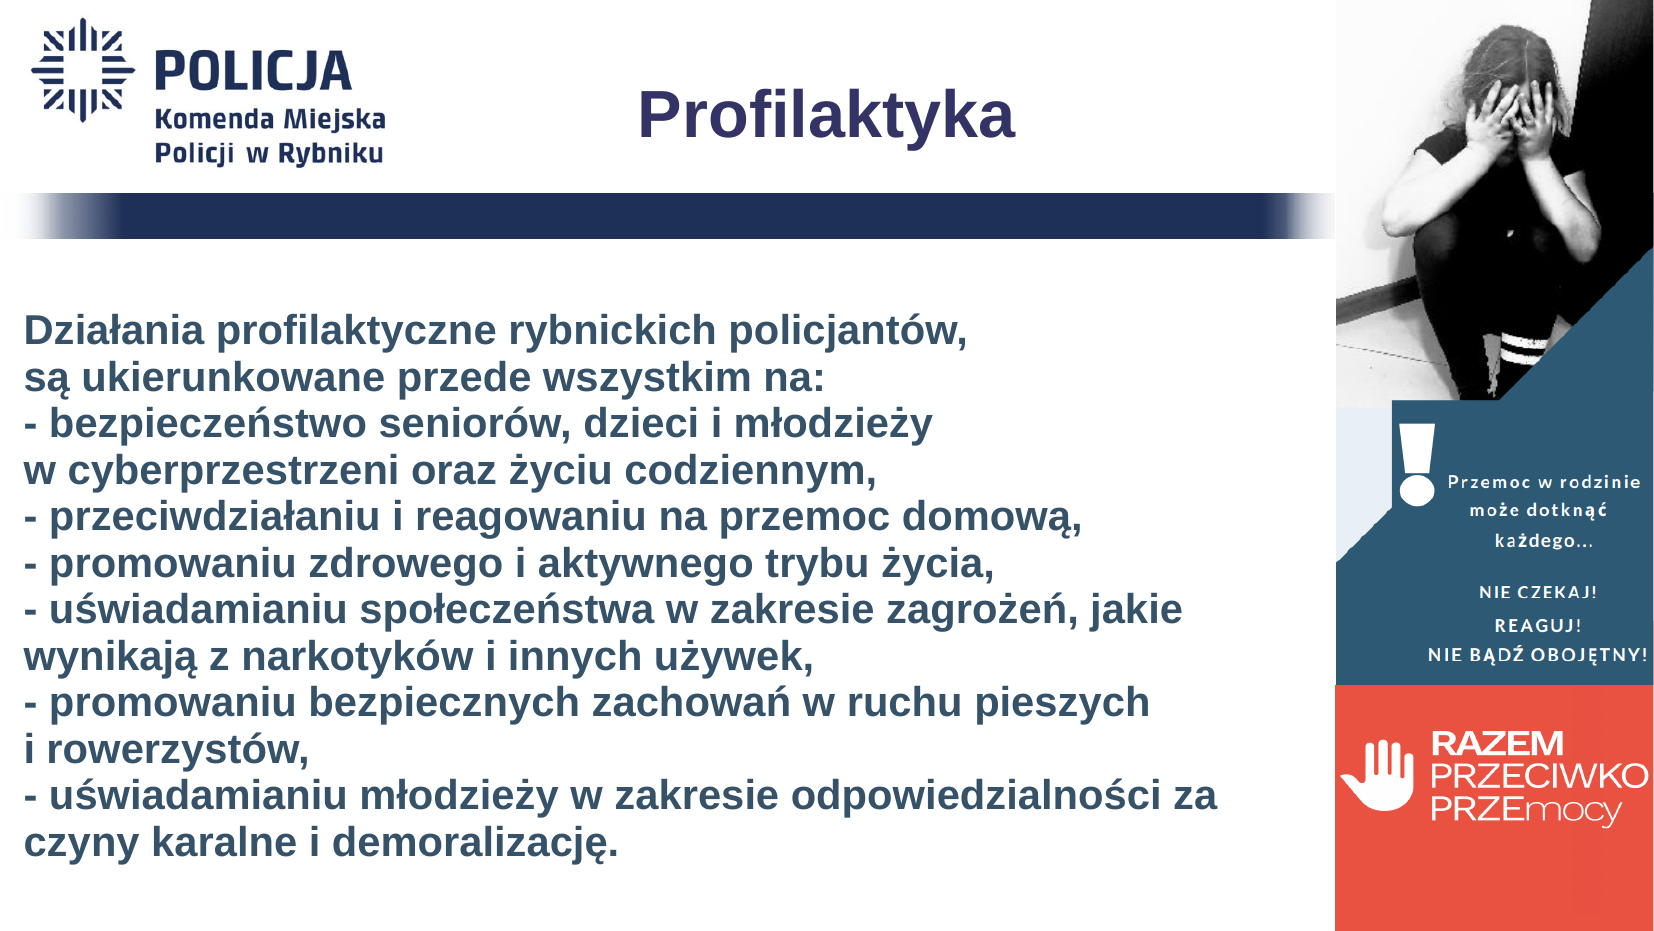

#
Profilaktyka
Działania profilaktyczne rybnickich policjantów,
są ukierunkowane przede wszystkim na:
- bezpieczeństwo seniorów, dzieci i młodzieży
w cyberprzestrzeni oraz życiu codziennym,
- przeciwdziałaniu i reagowaniu na przemoc domową,
- promowaniu zdrowego i aktywnego trybu życia,
- uświadamianiu społeczeństwa w zakresie zagrożeń, jakie wynikają z narkotyków i innych używek,
- promowaniu bezpiecznych zachowań w ruchu pieszych
i rowerzystów,
- uświadamianiu młodzieży w zakresie odpowiedzialności za czyny karalne i demoralizację.